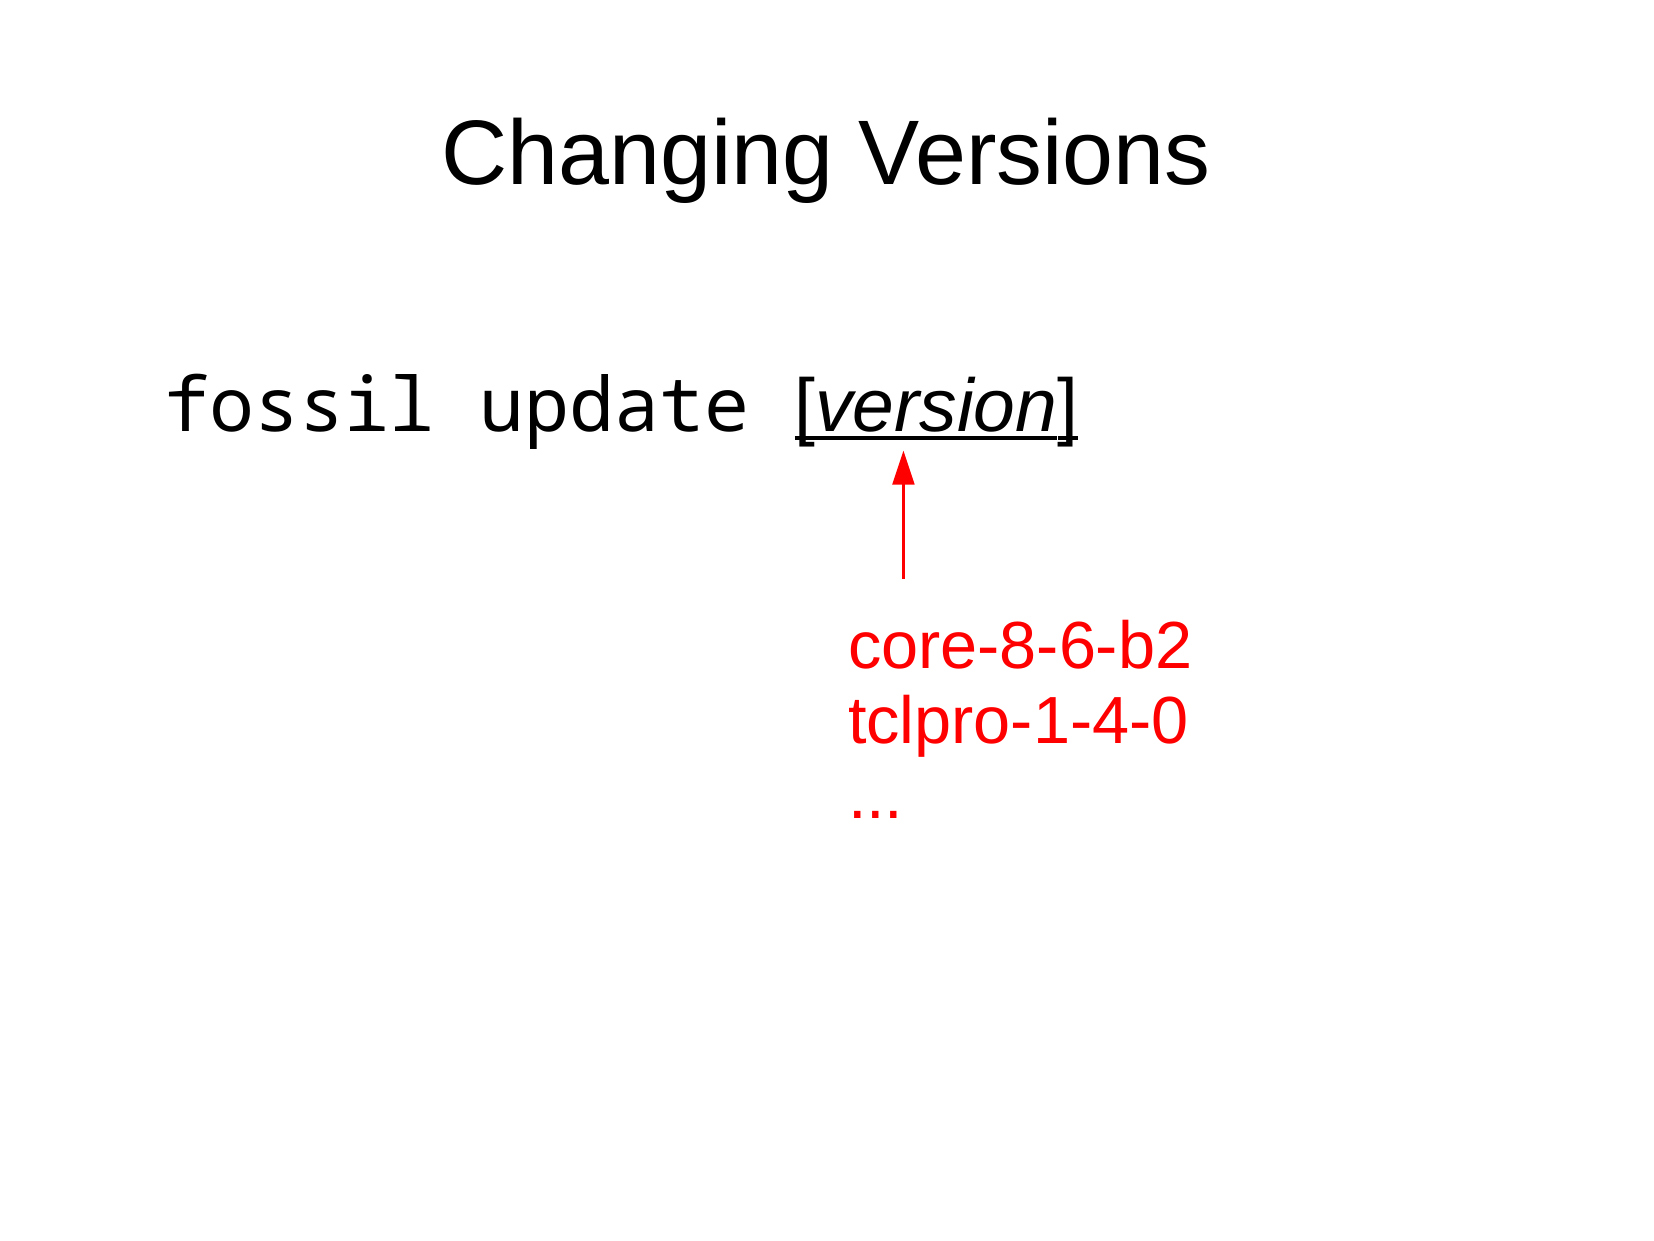

# Changing Versions
fossil update [version]
core-8-6-b2
tclpro-1-4-0
...